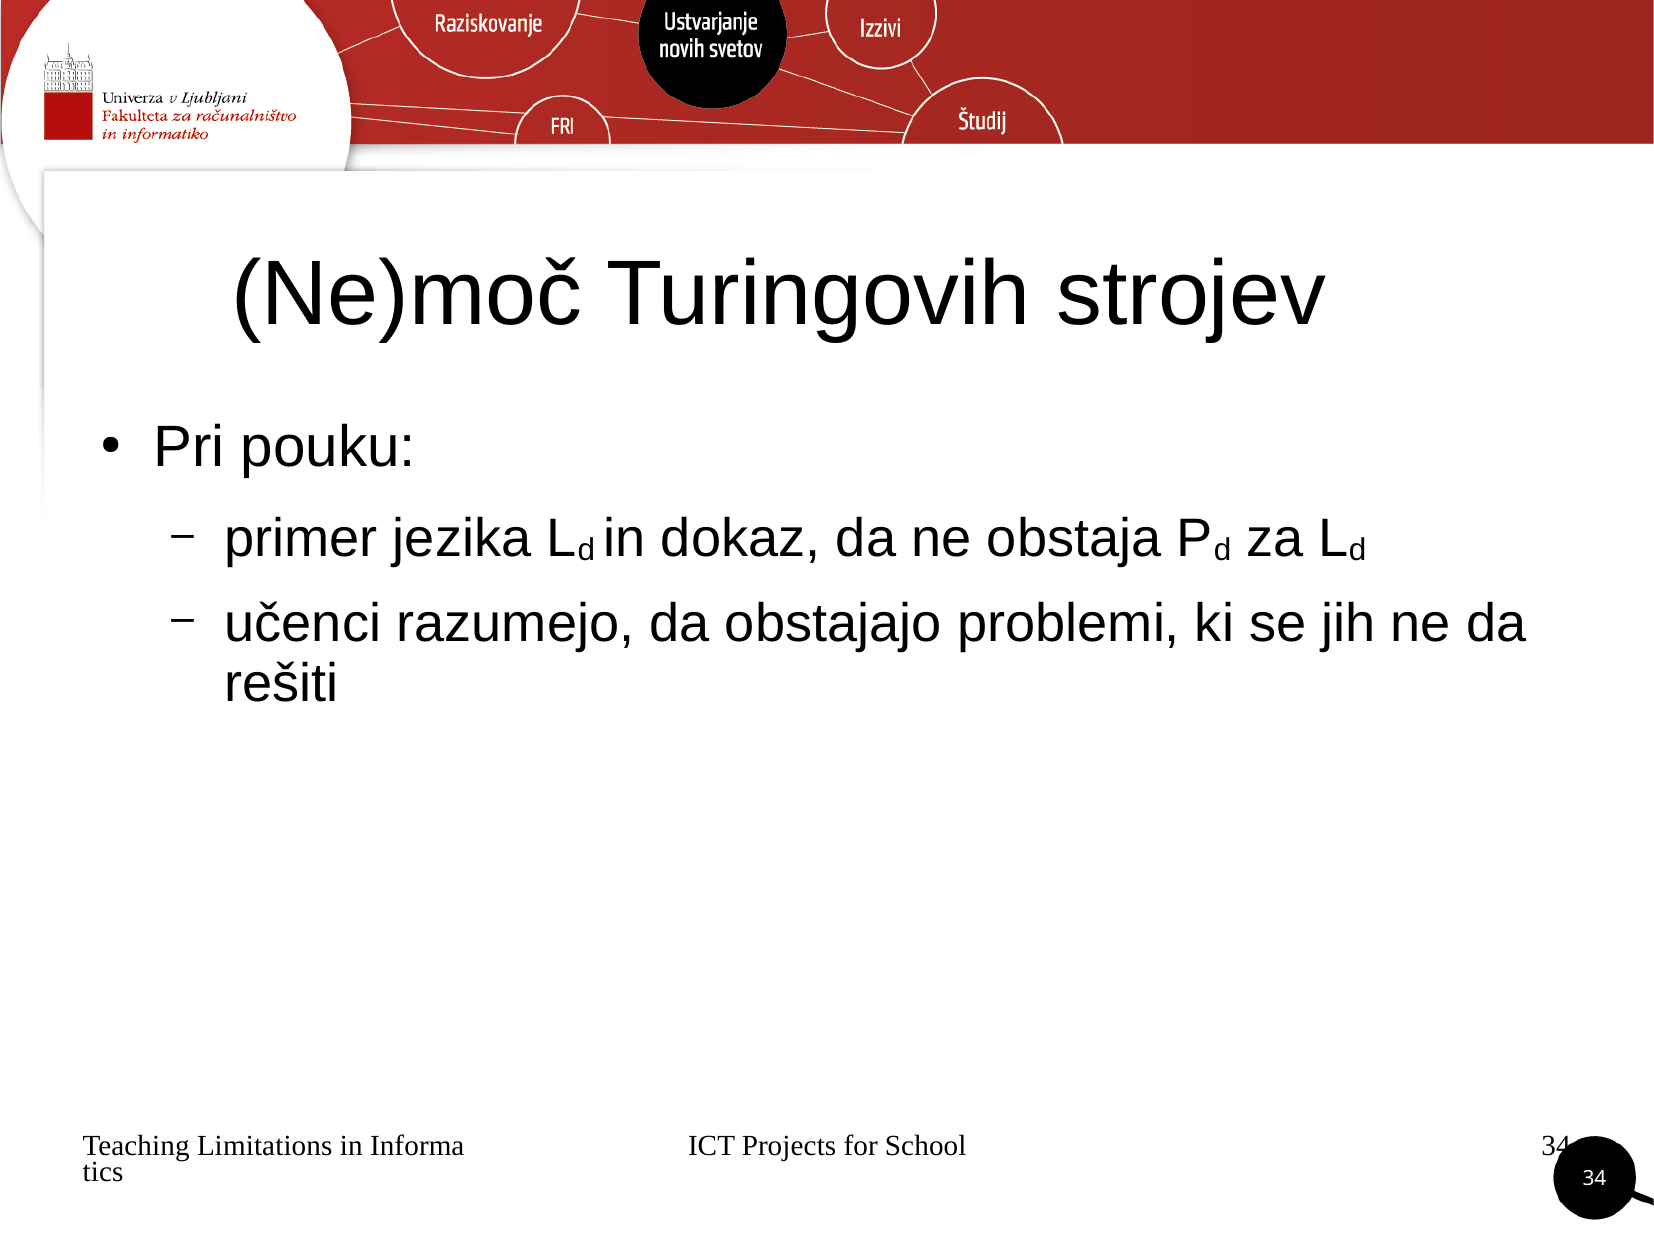

# (Ne)moč Turingovih strojev
Pri pouku:
primer jezika Ld in dokaz, da ne obstaja Pd za Ld
učenci razumejo, da obstajajo problemi, ki se jih ne da rešiti
Teaching Limitations in Informatics
ICT Projects for School
34